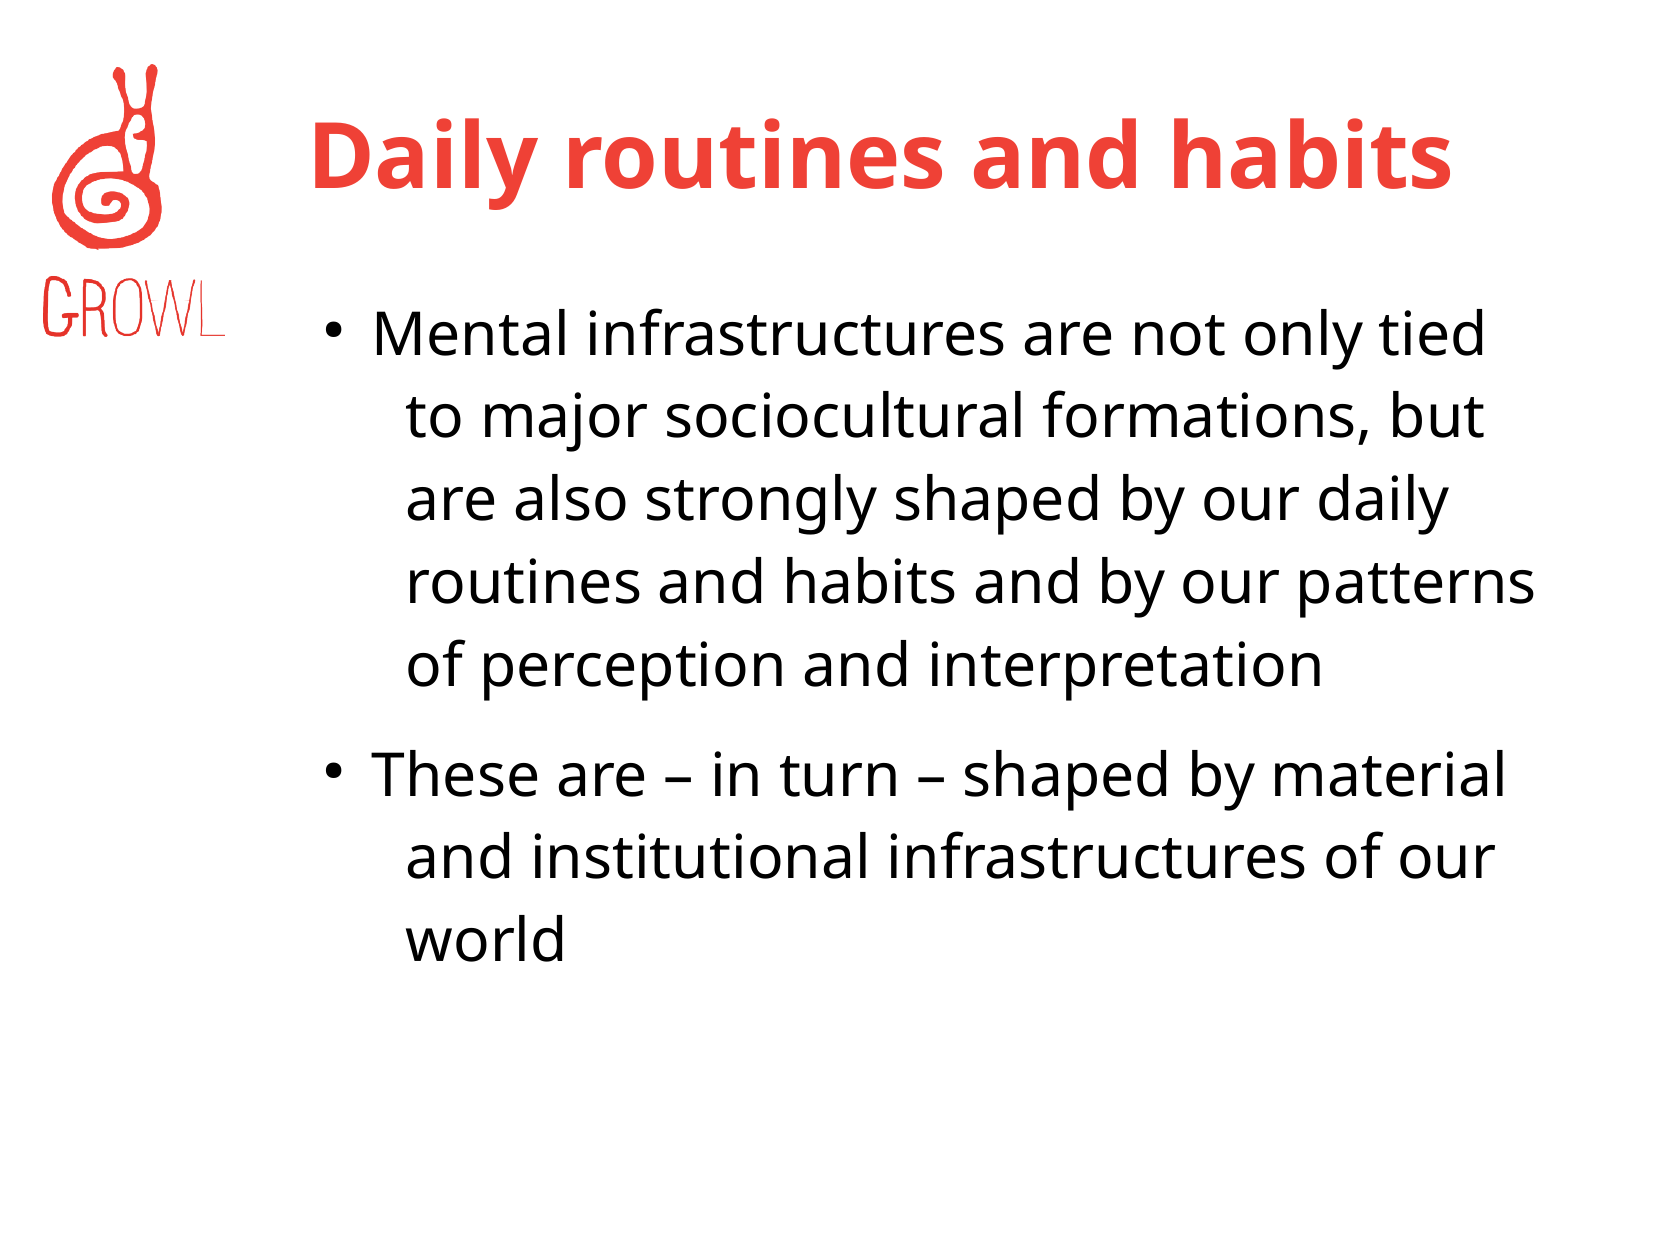

# Daily routines and habits
Mental infrastructures are not only tied to major sociocultural formations, but are also strongly shaped by our daily routines and habits and by our patterns of perception and interpretation
These are – in turn – shaped by material and institutional infrastructures of our world